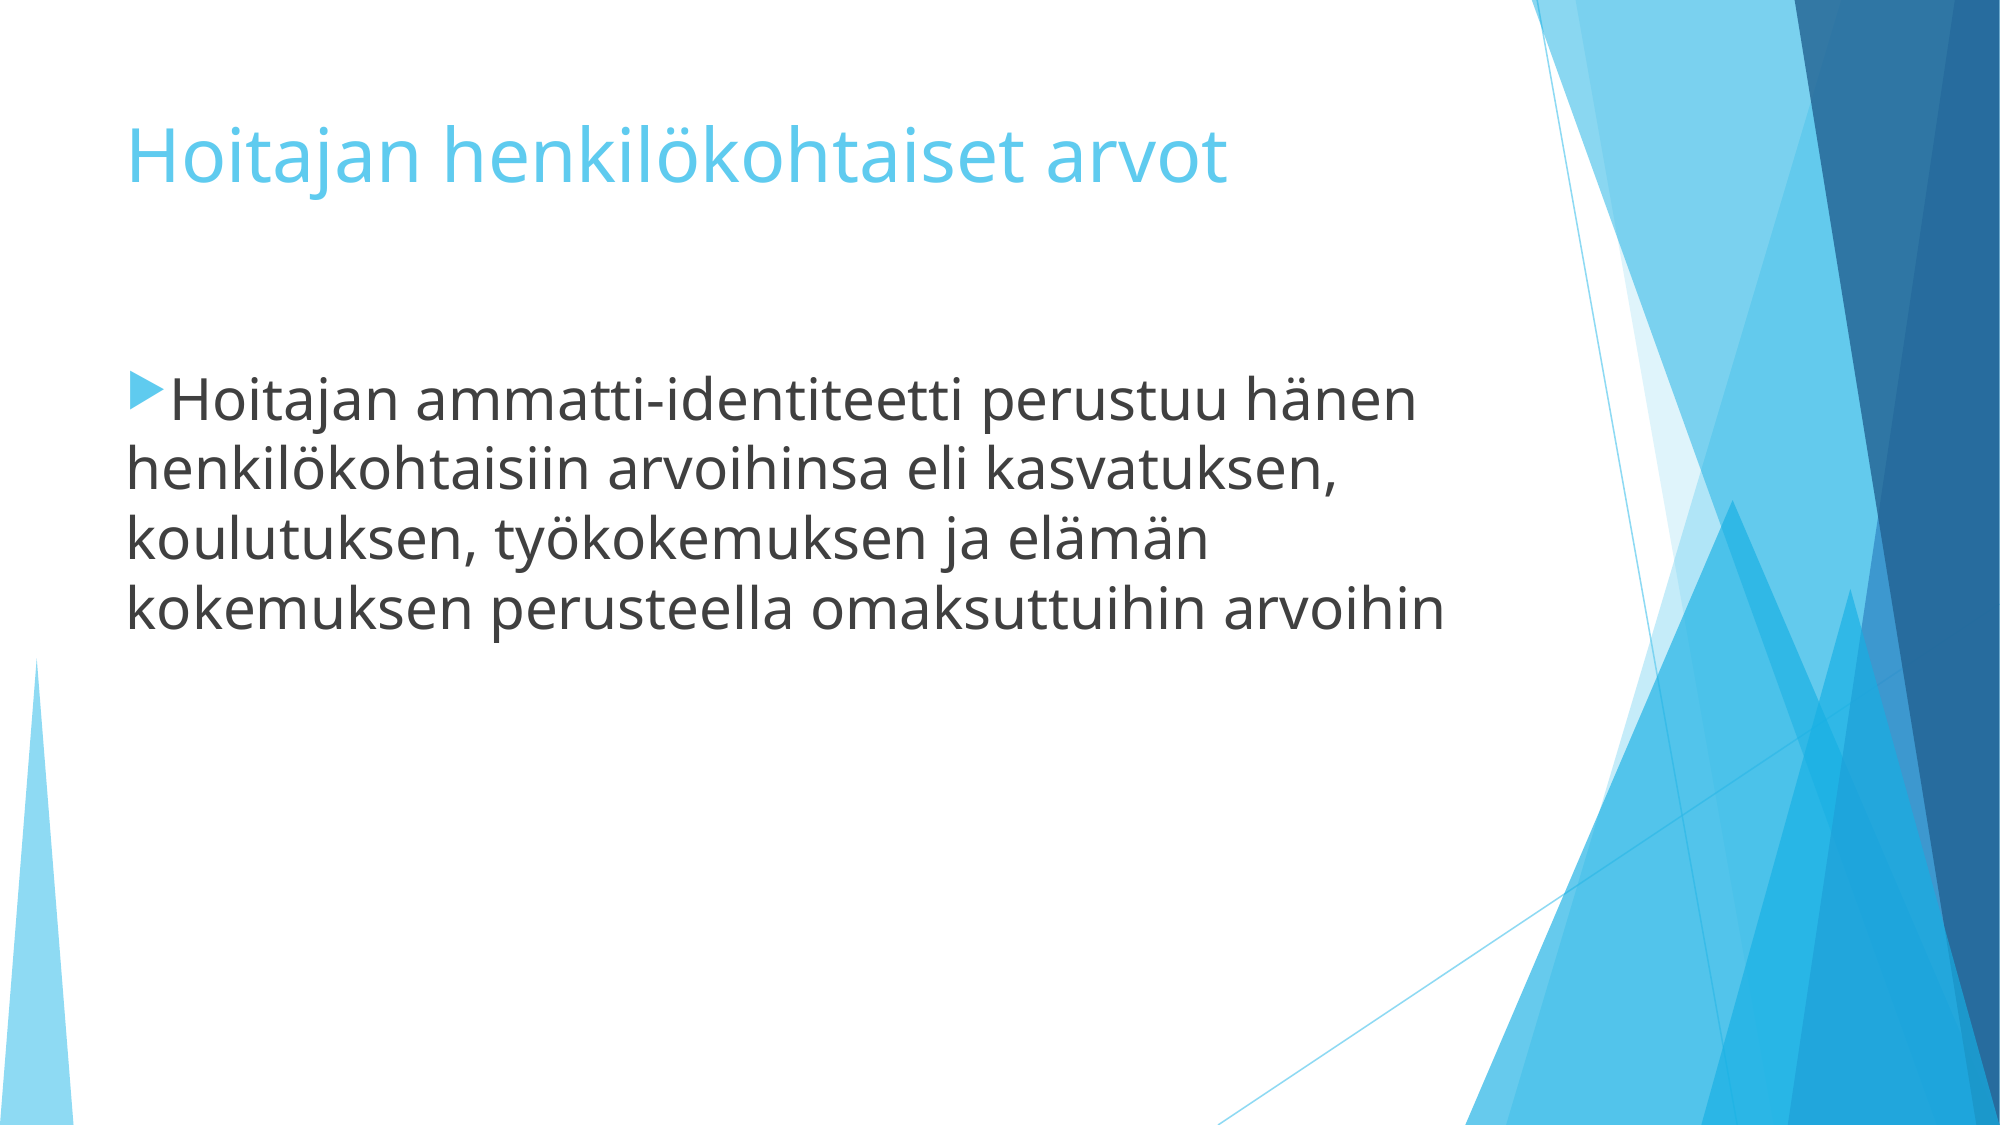

# Hoitajan henkilökohtaiset arvot
Hoitajan ammatti-identiteetti perustuu hänen henkilökohtaisiin arvoihinsa eli kasvatuksen, koulutuksen, työkokemuksen ja elämän kokemuksen perusteella omaksuttuihin arvoihin